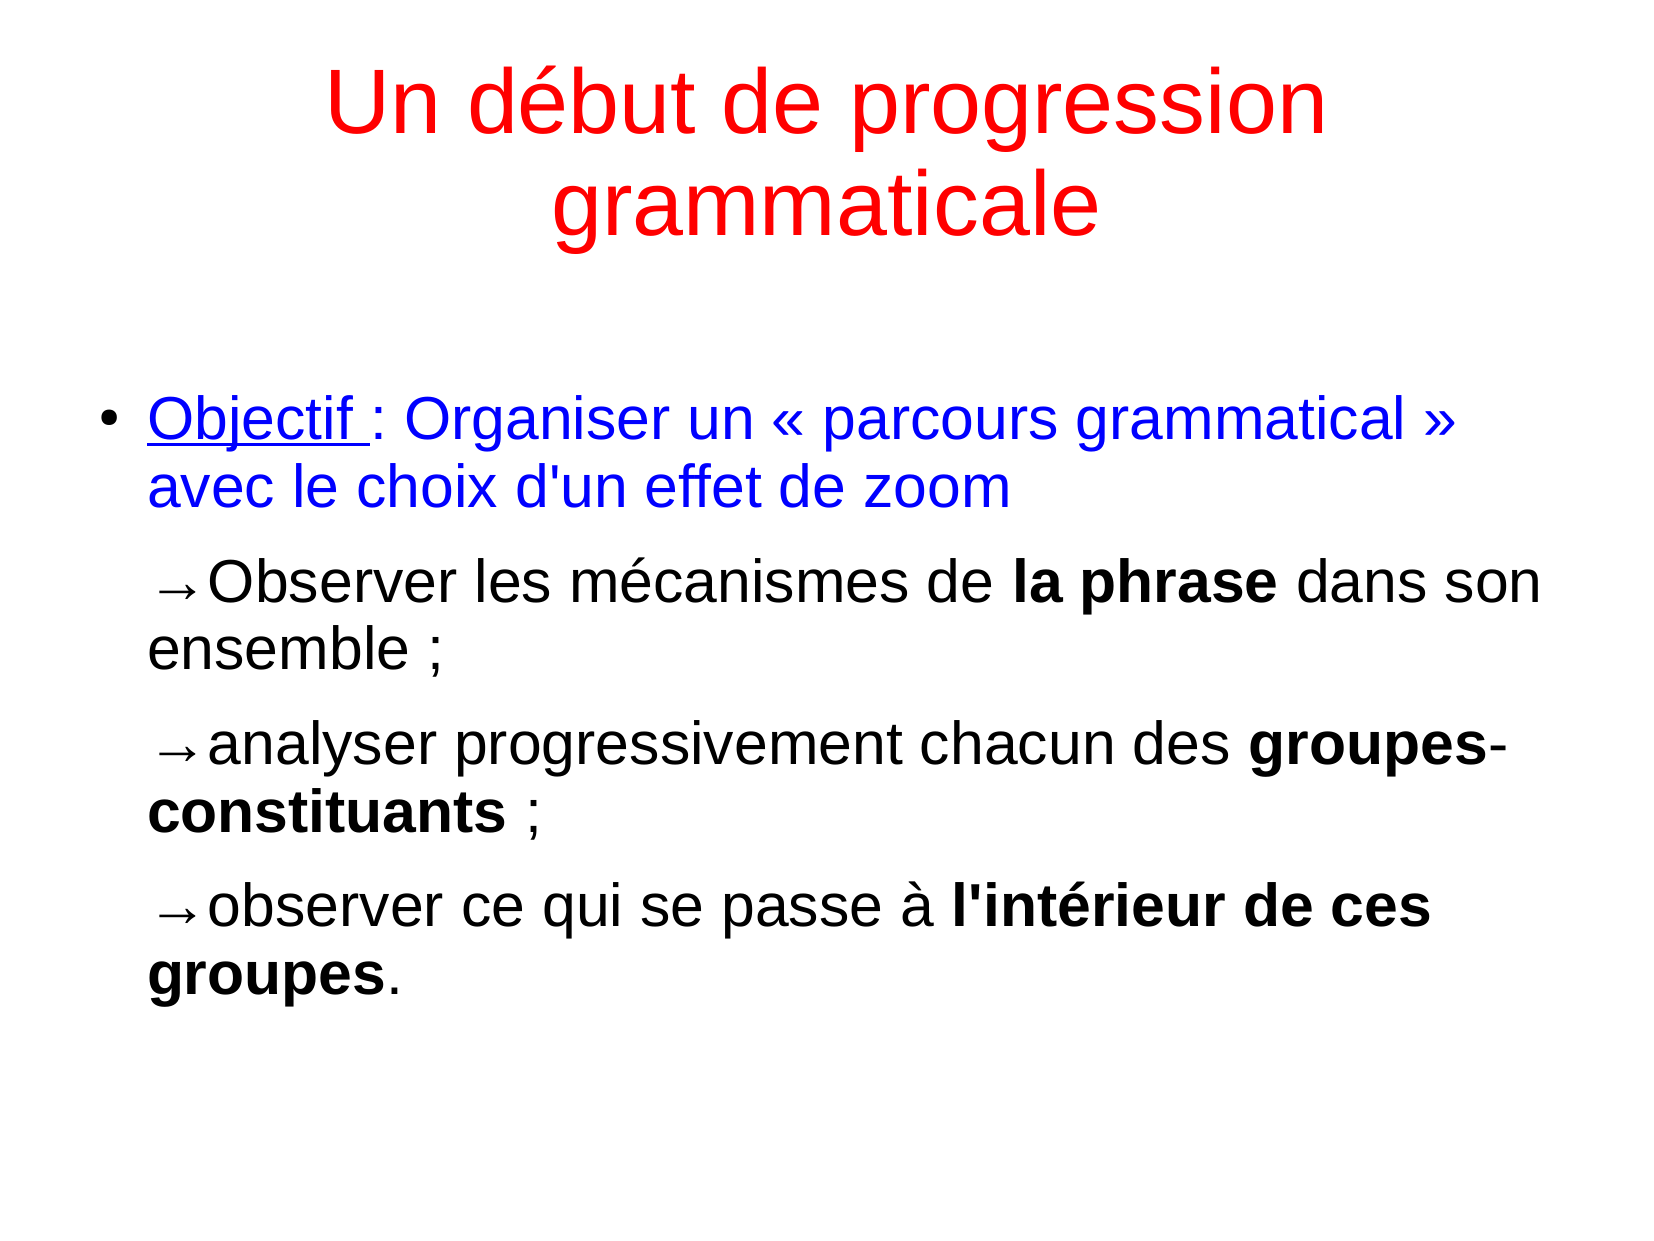

# Un début de progression grammaticale
Objectif : Organiser un « parcours grammatical » avec le choix d'un effet de zoom
→Observer les mécanismes de la phrase dans son ensemble ;
→analyser progressivement chacun des groupes-constituants ;
→observer ce qui se passe à l'intérieur de ces groupes.